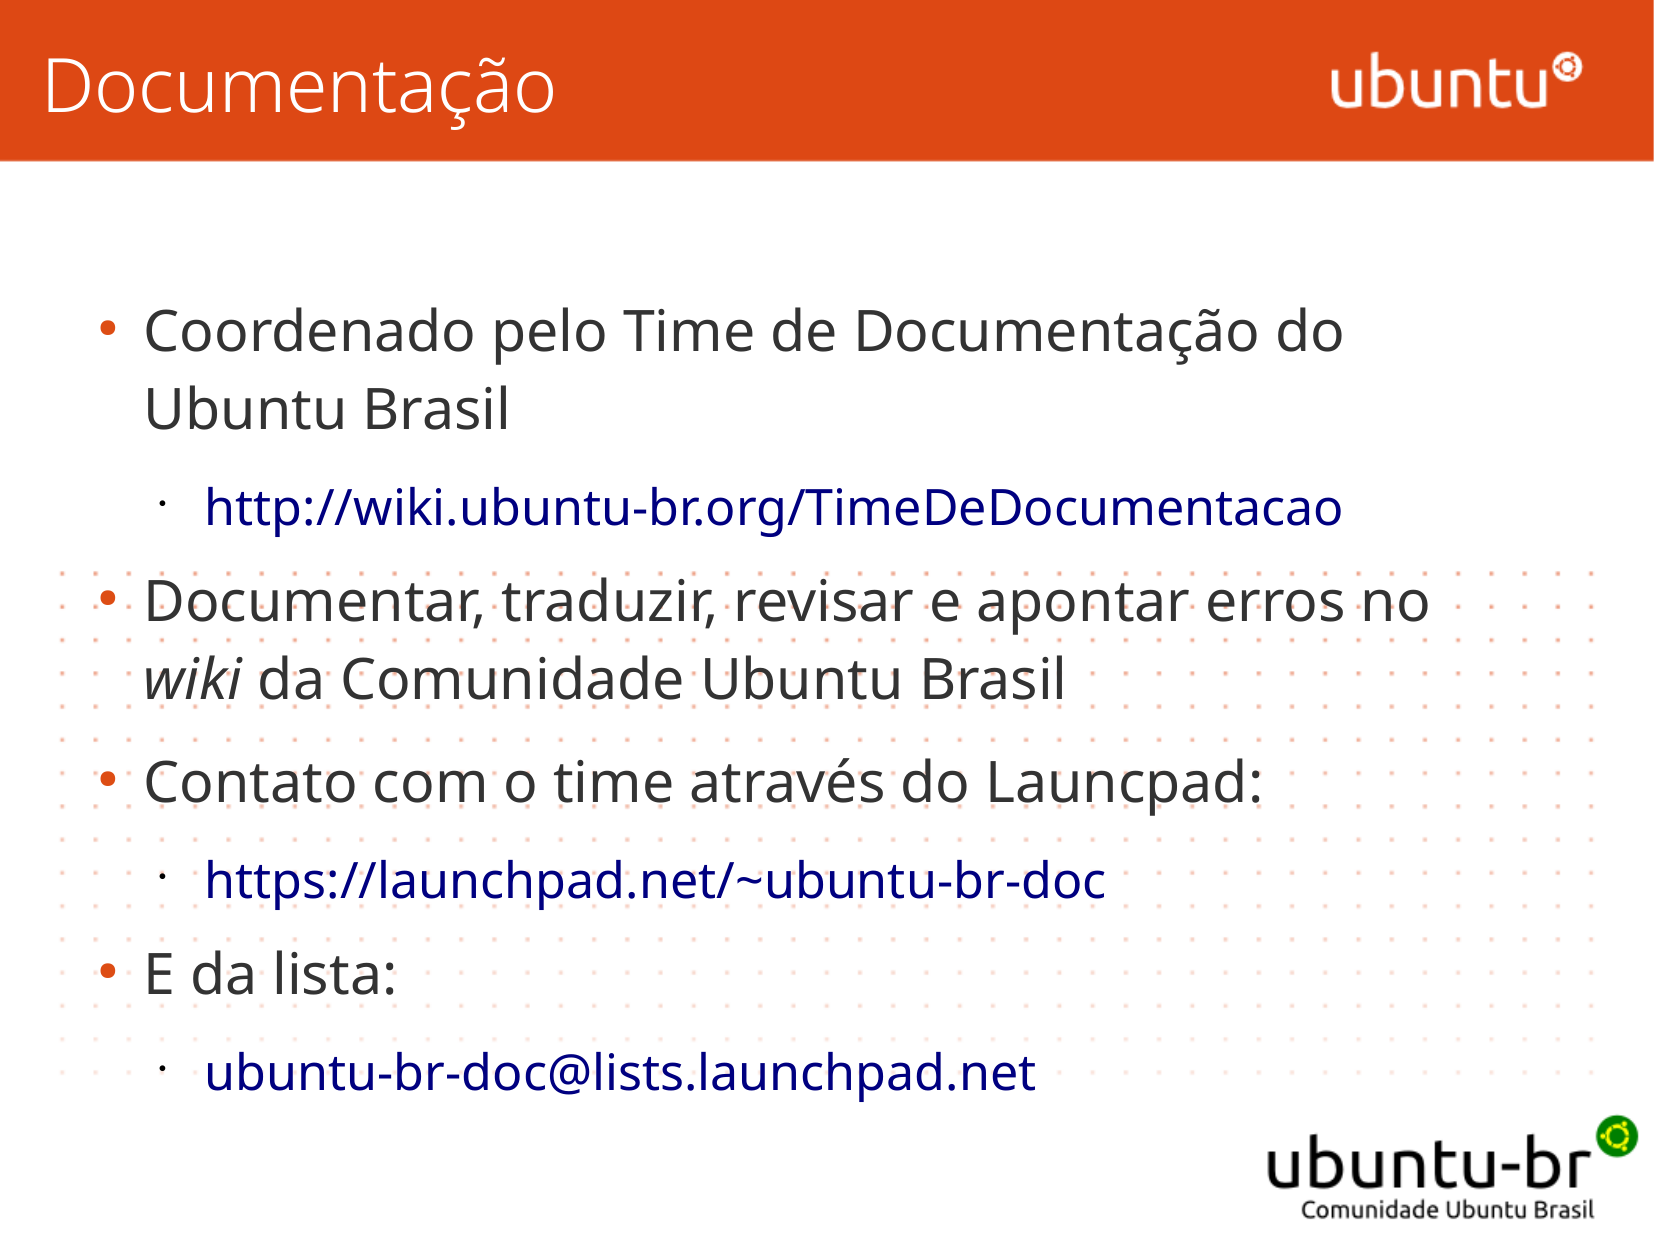

# Documentação
Coordenado pelo Time de Documentação do Ubuntu Brasil
http://wiki.ubuntu-br.org/TimeDeDocumentacao
Documentar, traduzir, revisar e apontar erros no wiki da Comunidade Ubuntu Brasil
Contato com o time através do Launcpad:
https://launchpad.net/~ubuntu-br-doc
E da lista:
ubuntu-br-doc@lists.launchpad.net